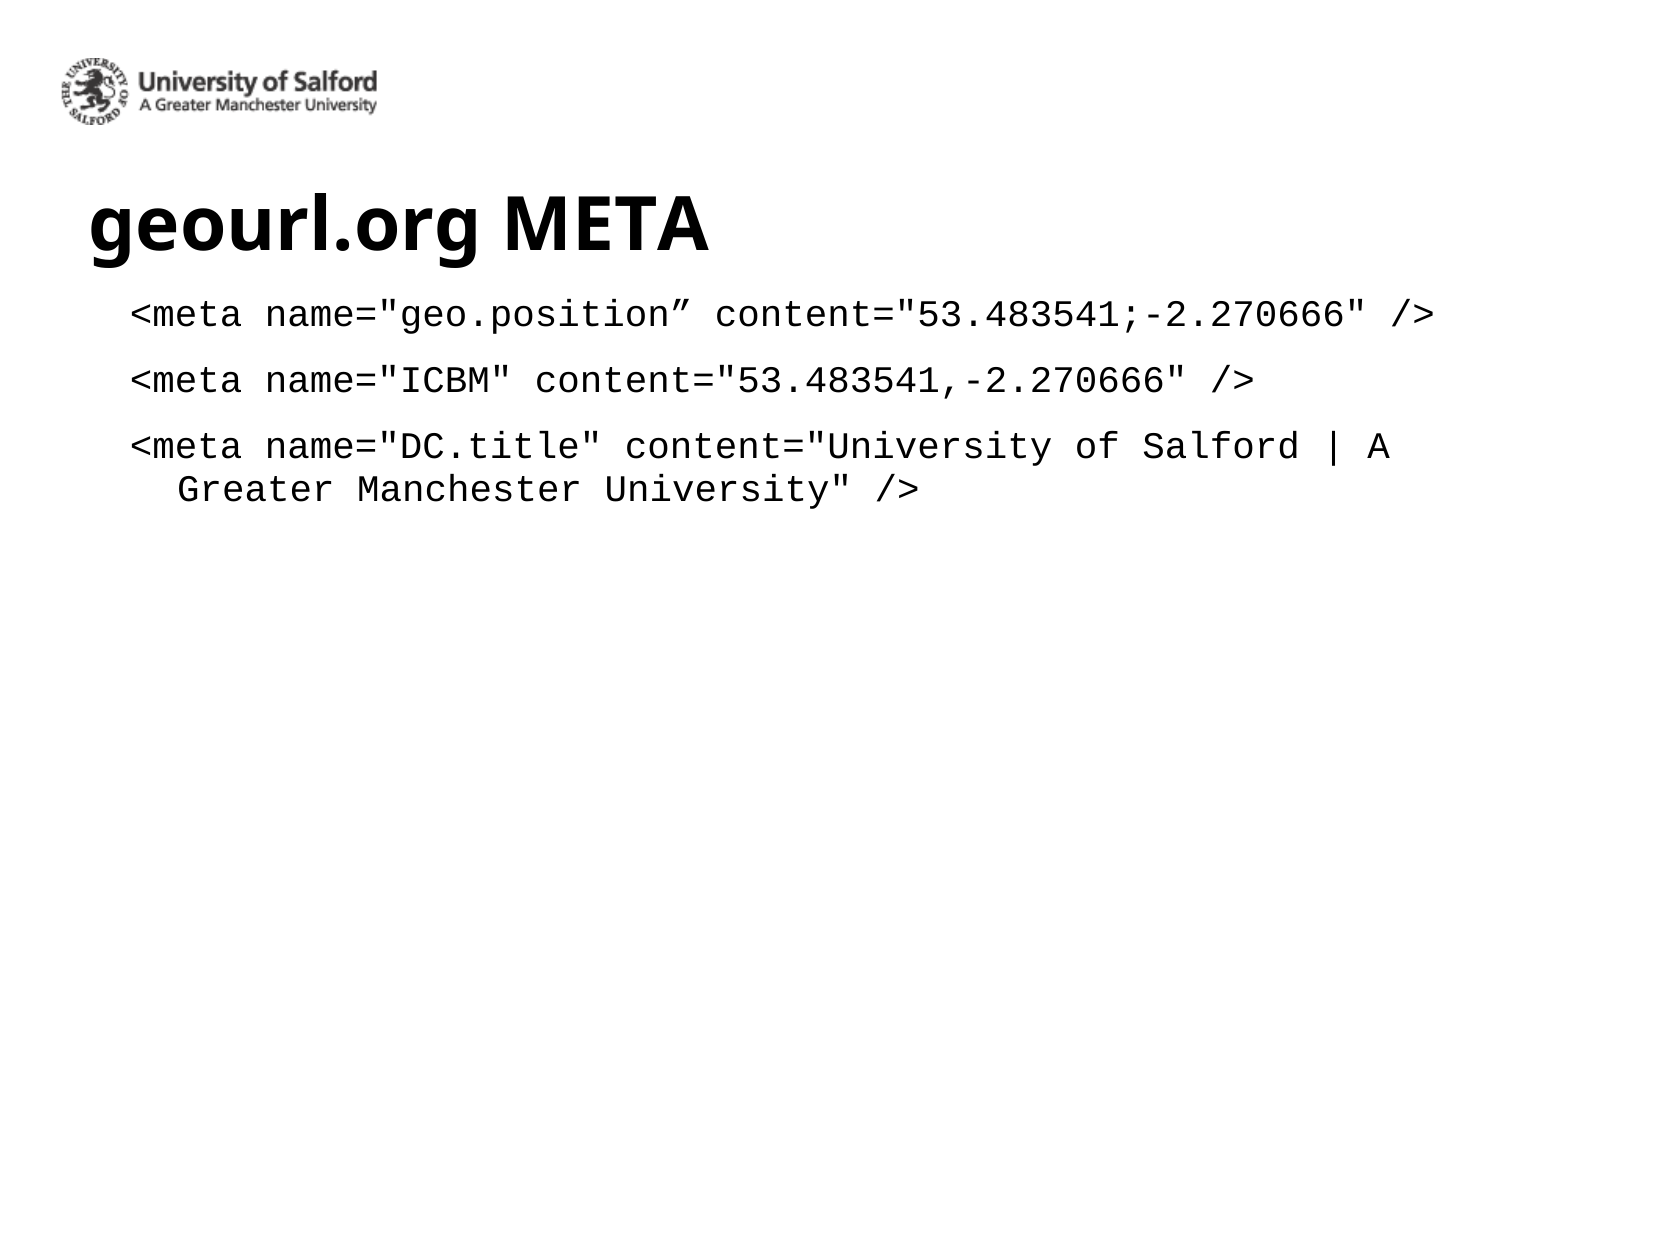

# geourl.org META
<meta name="geo.position” content="53.483541;-2.270666" />
<meta name="ICBM" content="53.483541,-2.270666" />
<meta name="DC.title" content="University of Salford | A Greater Manchester University" />